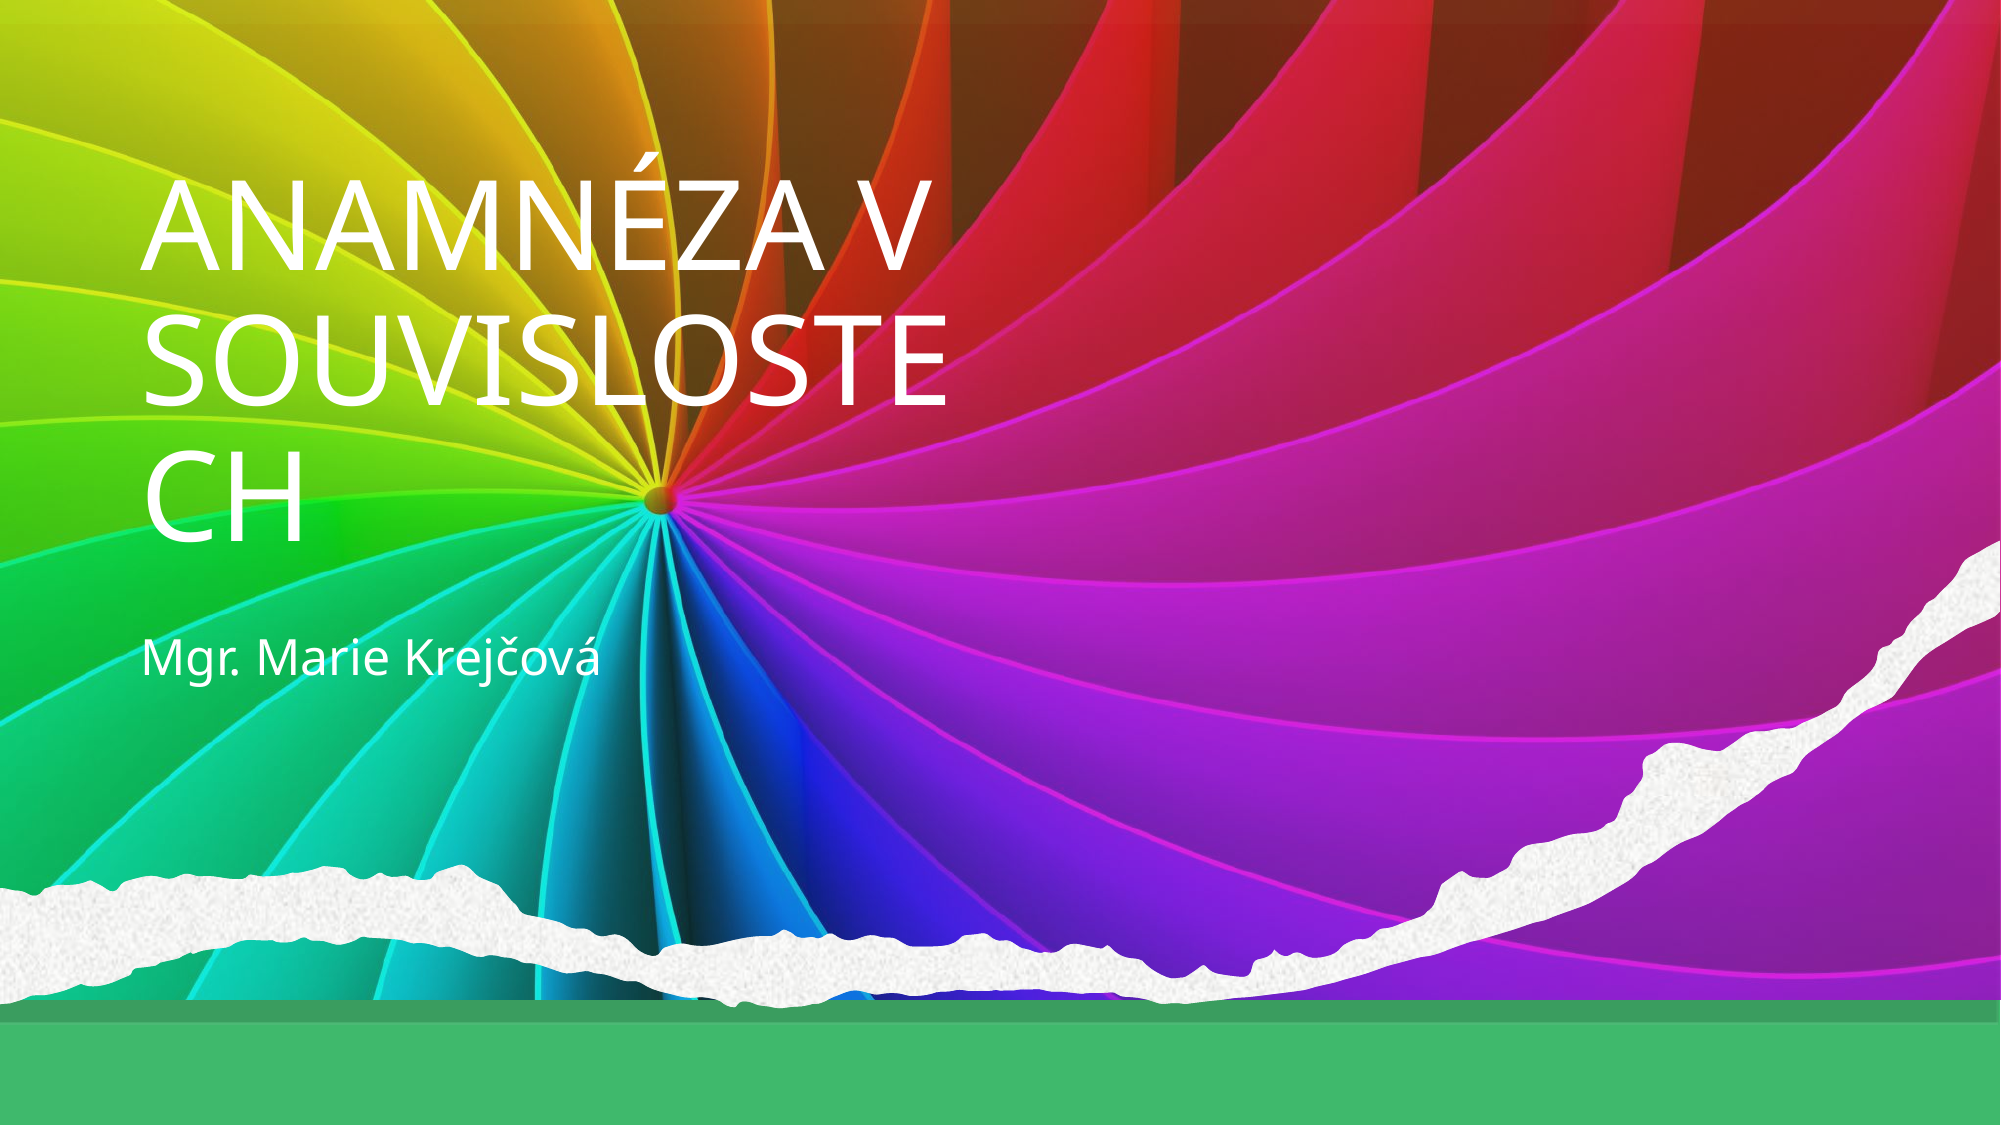

# ANAMNÉZA V SOUVISLOSTECH
Mgr. Marie Krejčová